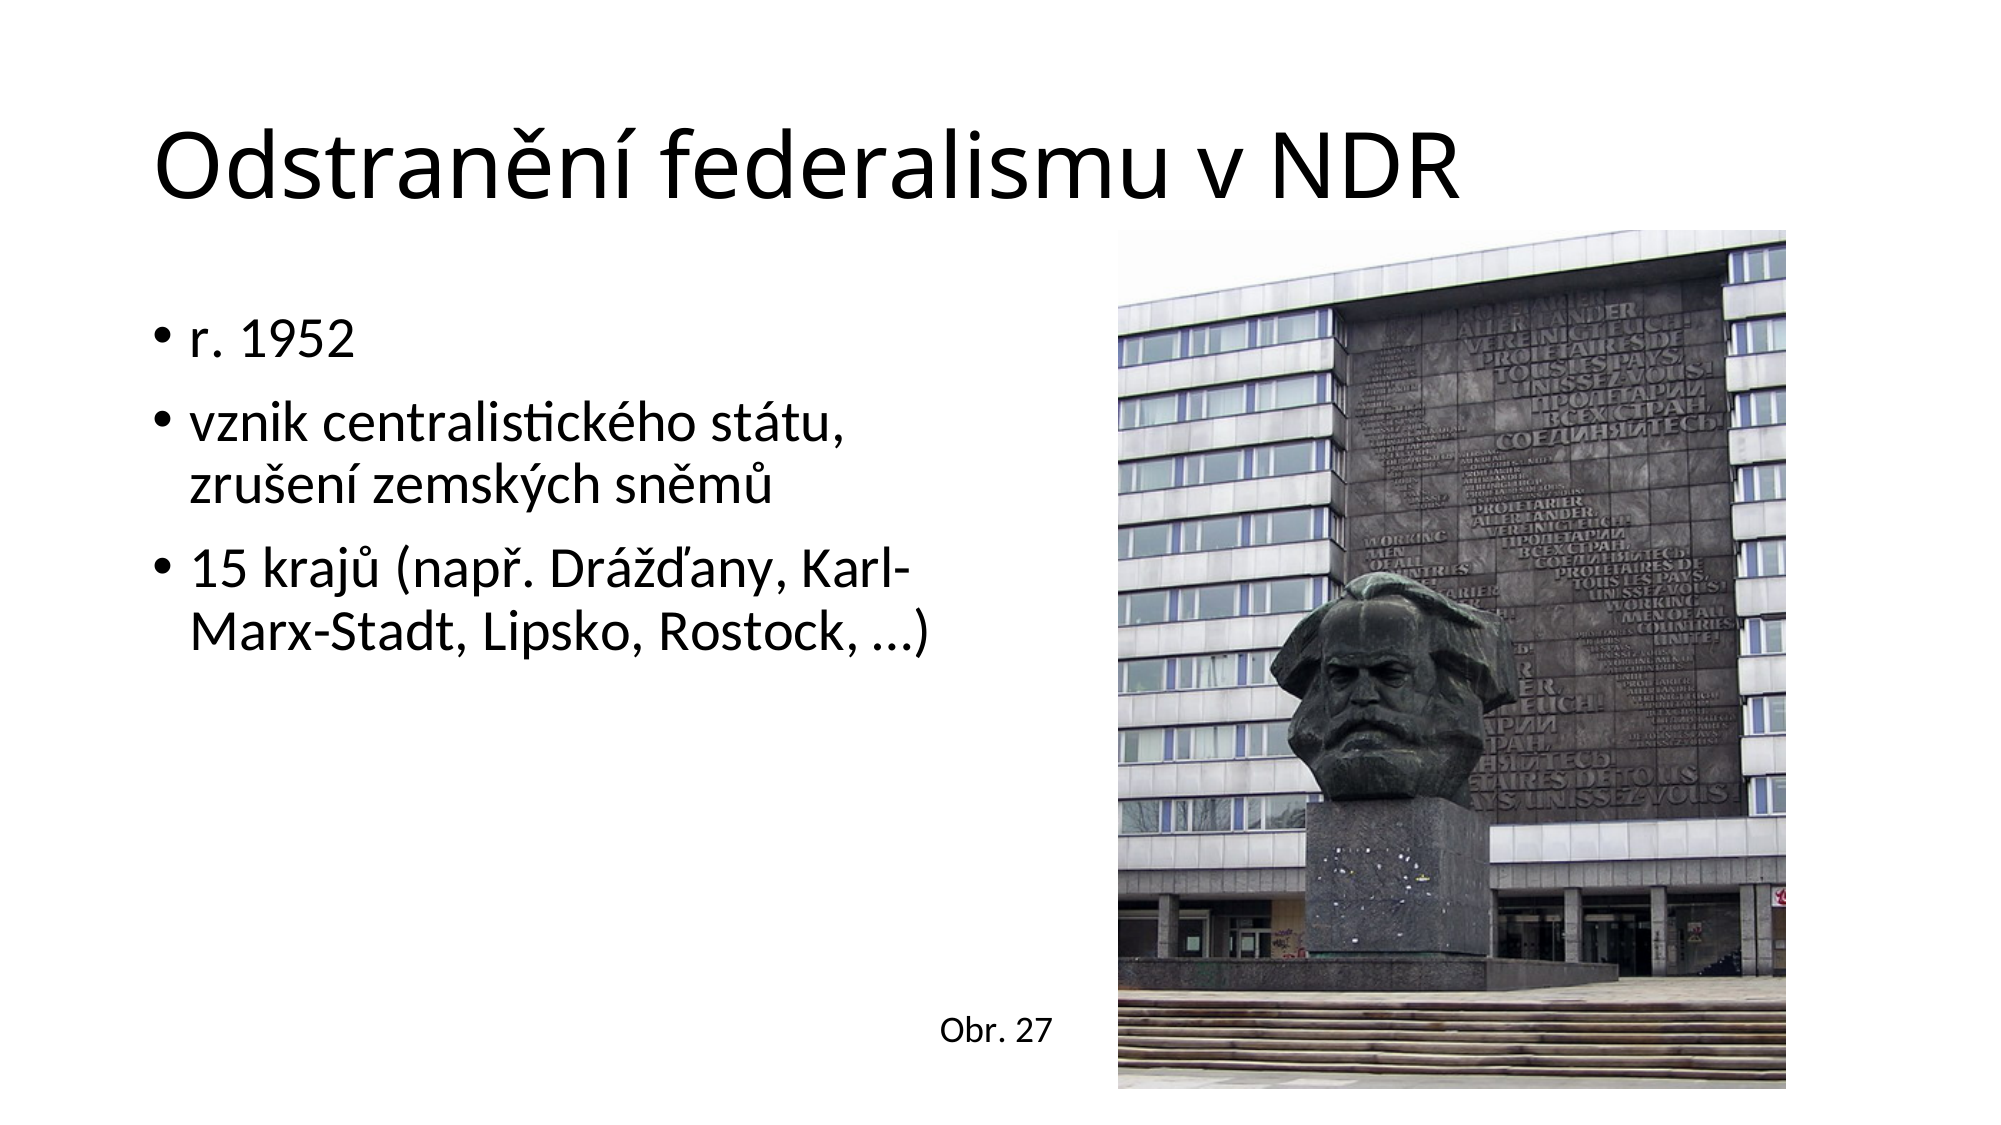

# Odstranění federalismu v NDR
r. 1952
vznik centralistického státu, zrušení zemských sněmů
15 krajů (např. Drážďany, Karl-Marx-Stadt, Lipsko, Rostock, …)
Obr. 27